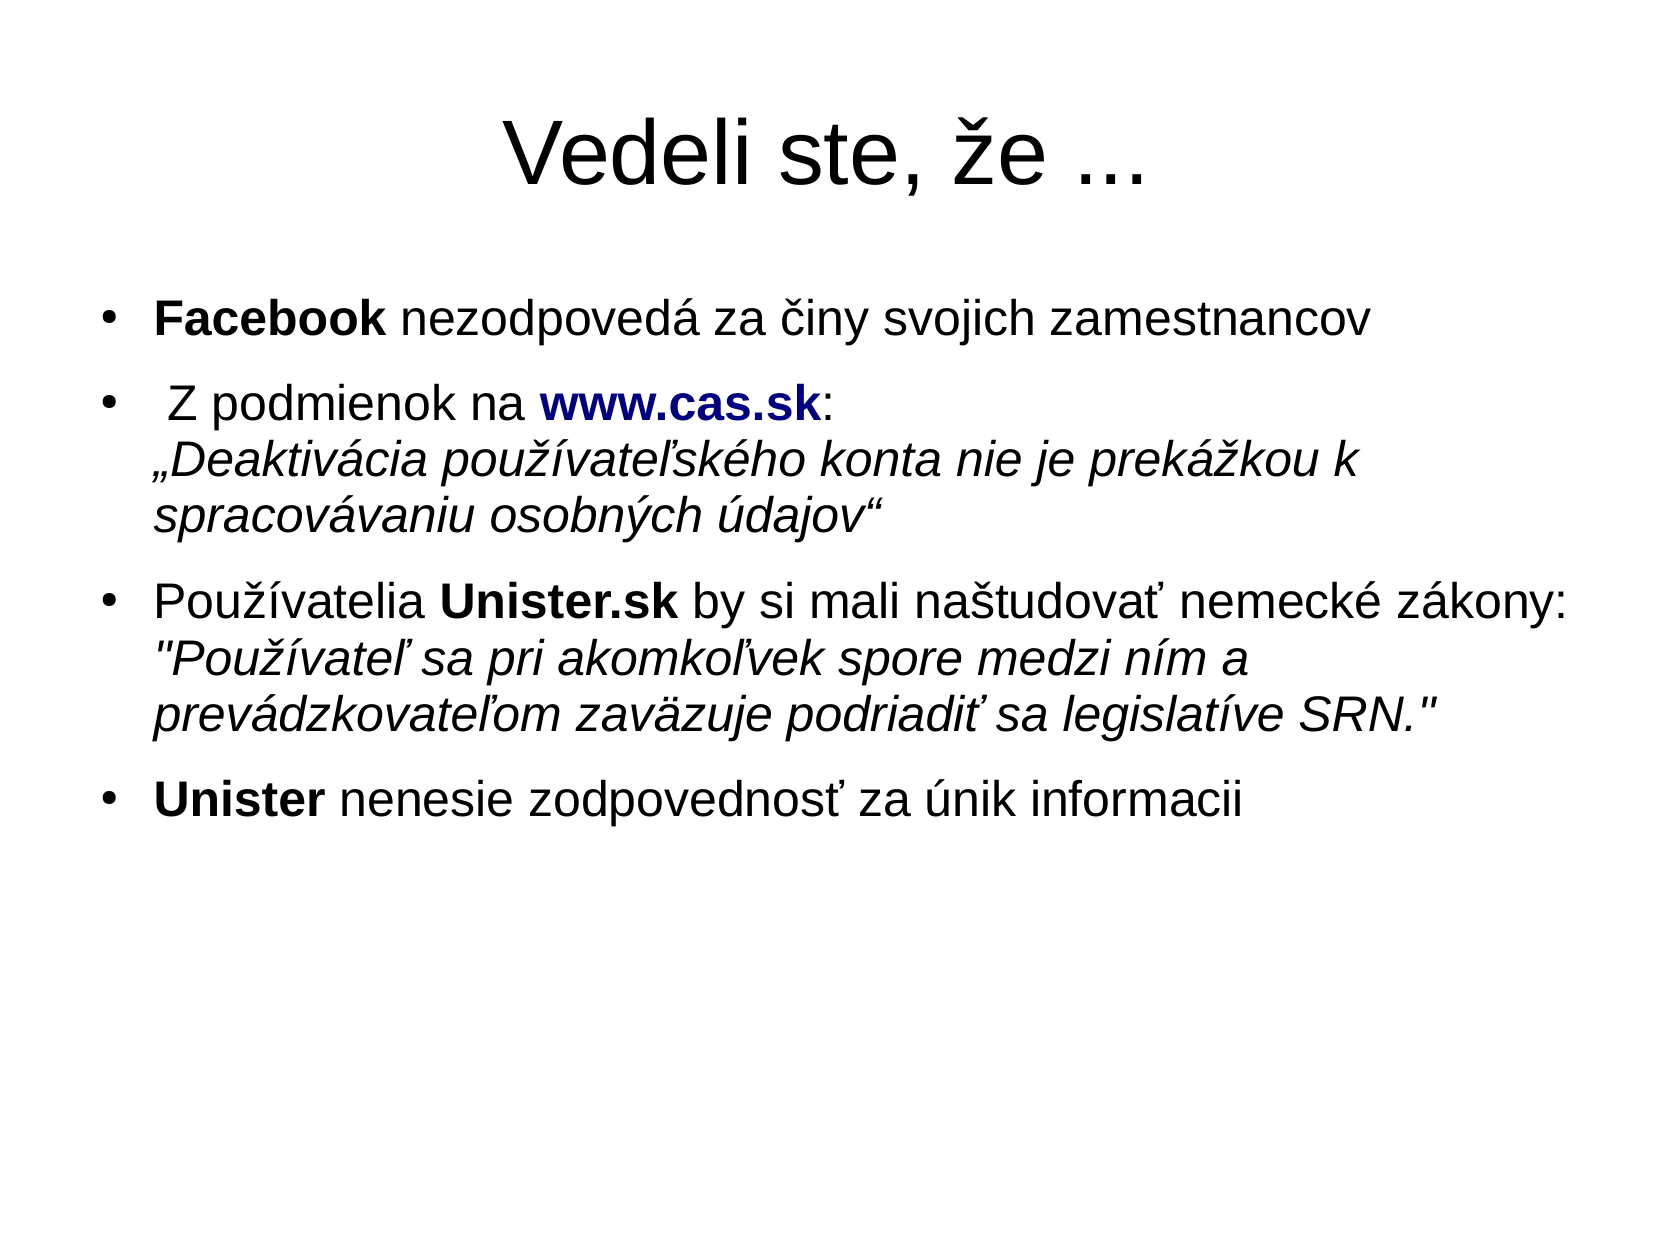

# Vedeli ste, že ...
Facebook nezodpovedá za činy svojich zamestnancov
 Z podmienok na www.cas.sk:
„Deaktivácia používateľského konta nie je prekážkou k spracovávaniu osobných údajov“
Používatelia Unister.sk by si mali naštudovať﻿ nemecké zákony:
"Používateľ sa pri akomkoľvek spore medzi ním a prevádzkovateľom zaväzuje podriadiť sa legislatíve SRN."
Unister nenesie zodpovednosť za únik informacii